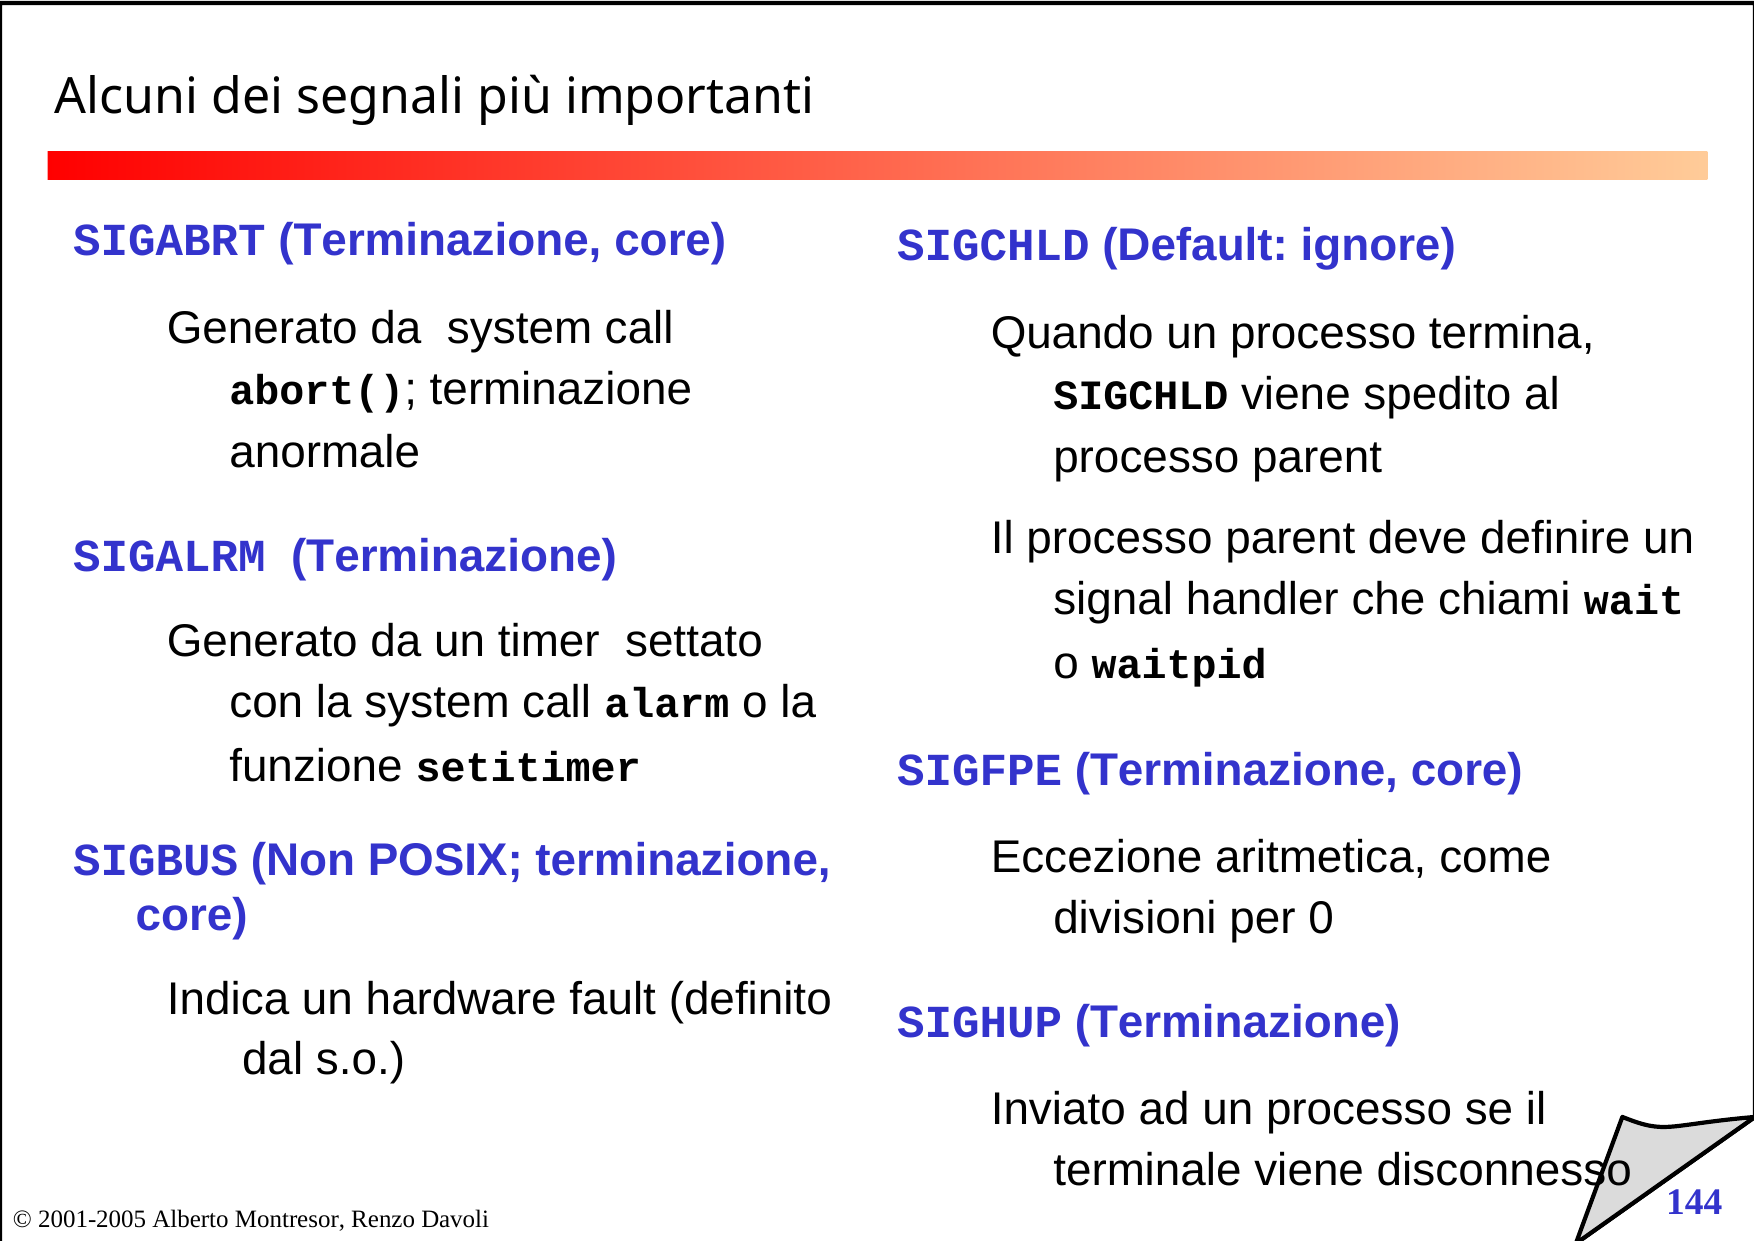

# Alcuni dei segnali più importanti
SIGABRT (Terminazione, core)
Generato da system call abort(); terminazione anormale
SIGALRM (Terminazione)
Generato da un timer settato con la system call alarm o la funzione setitimer
SIGBUS (Non POSIX; terminazione, core)
Indica un hardware fault (definito dal s.o.)
SIGCHLD (Default: ignore)
Quando un processo termina, SIGCHLD viene spedito al processo parent
Il processo parent deve definire un signal handler che chiami wait o waitpid
SIGFPE (Terminazione, core)
Eccezione aritmetica, come divisioni per 0
SIGHUP (Terminazione)
Inviato ad un processo se il terminale viene disconnesso